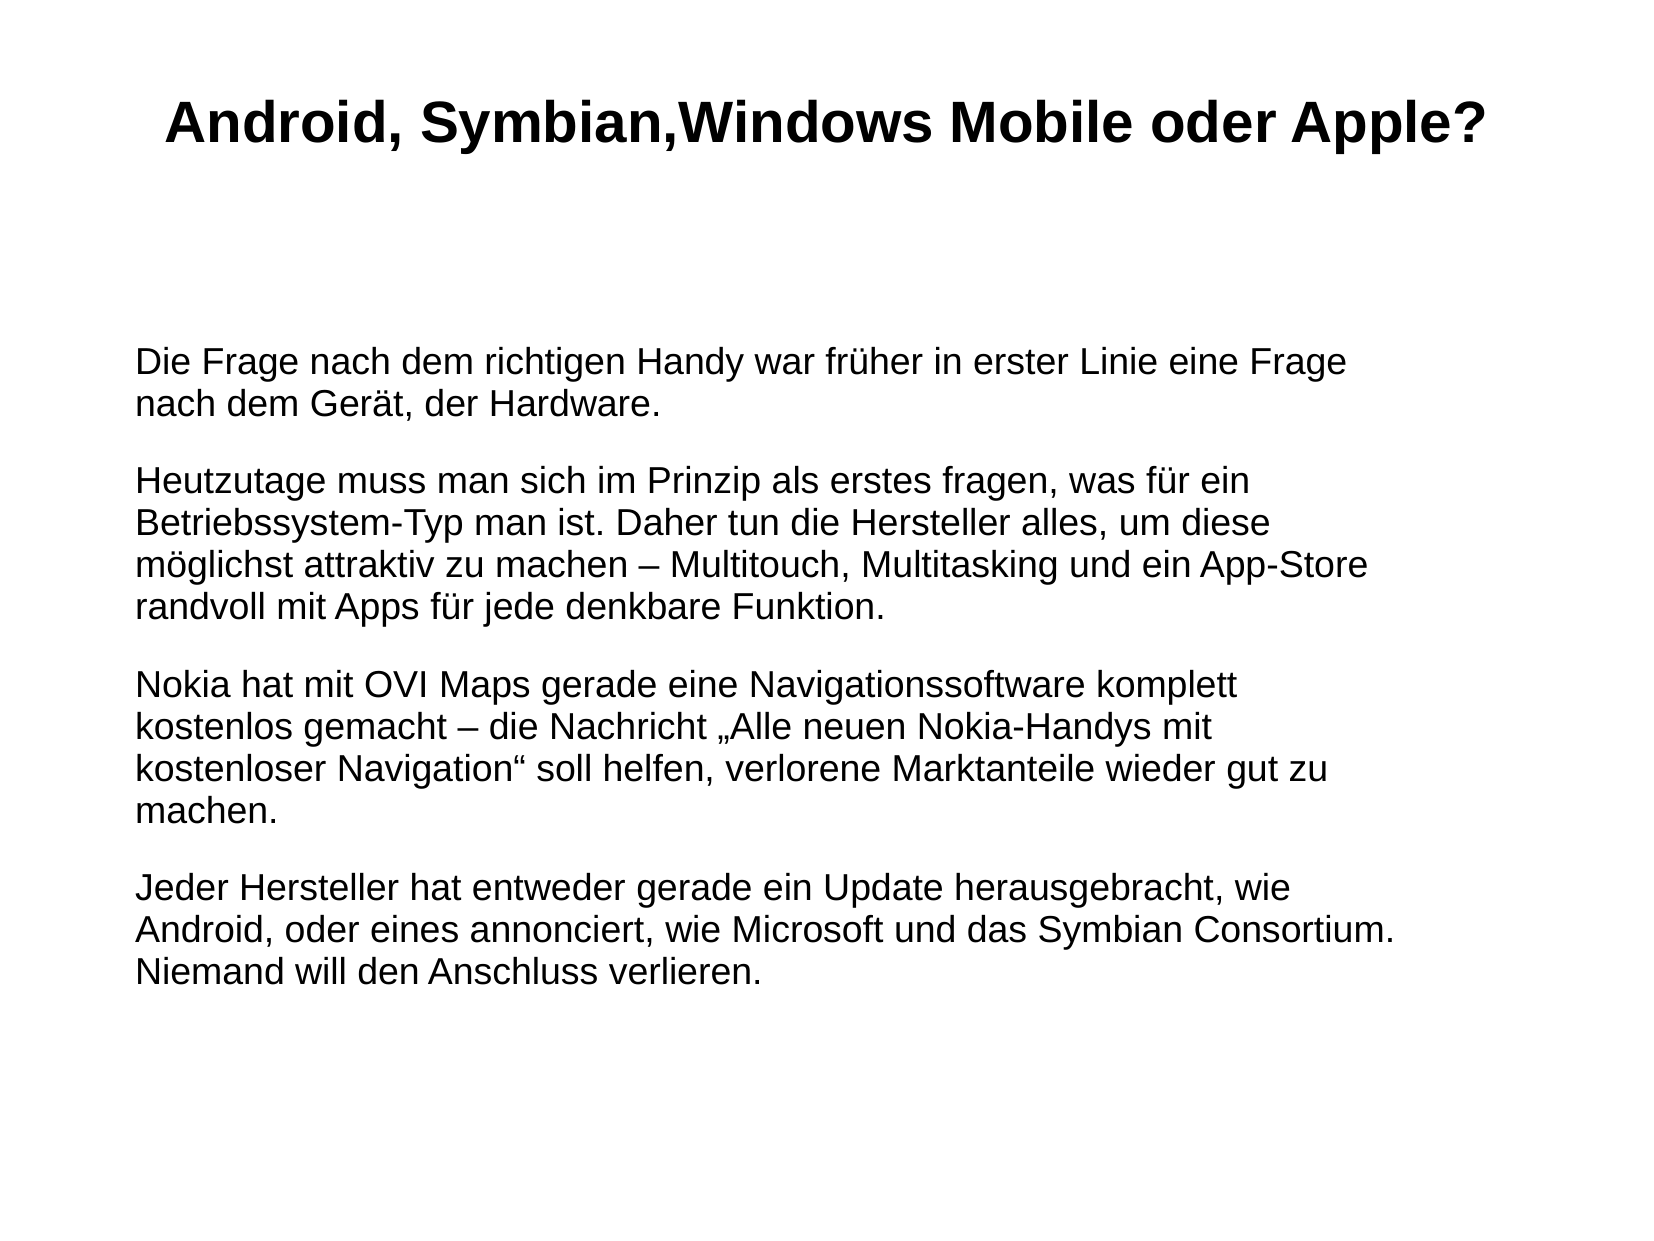

Android, Symbian,Windows Mobile oder Apple?
Die Frage nach dem richtigen Handy war früher in erster Linie eine Frage nach dem Gerät, der Hardware.
Heutzutage muss man sich im Prinzip als erstes fragen, was für ein Betriebssystem-Typ man ist. Daher tun die Hersteller alles, um diese möglichst attraktiv zu machen – Multitouch, Multitasking und ein App-Store randvoll mit Apps für jede denkbare Funktion.
Nokia hat mit OVI Maps gerade eine Navigationssoftware komplett kostenlos gemacht – die Nachricht „Alle neuen Nokia-Handys mit kostenloser Navigation“ soll helfen, verlorene Marktanteile wieder gut zu machen.
Jeder Hersteller hat entweder gerade ein Update herausgebracht, wie Android, oder eines annonciert, wie Microsoft und das Symbian Consortium. Niemand will den Anschluss verlieren.